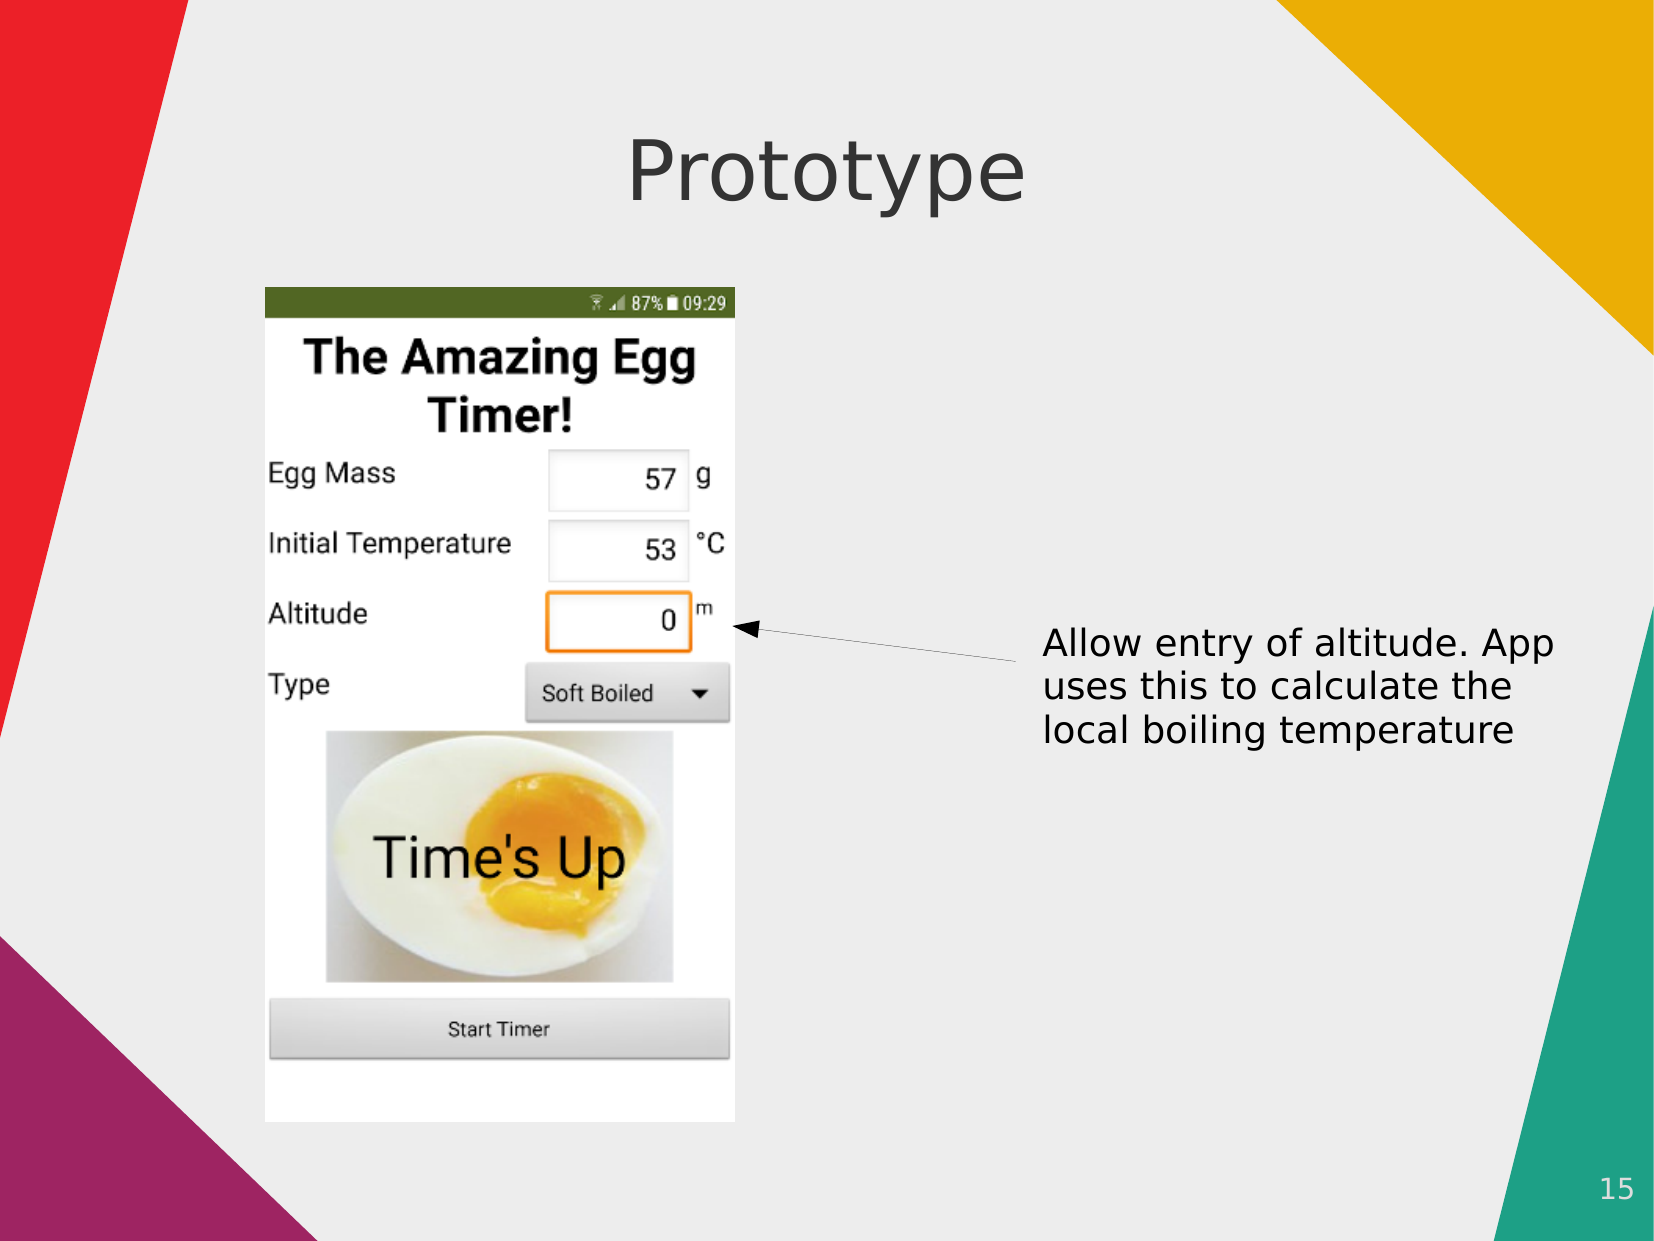

# Prototype
Allow entry of altitude. App uses this to calculate the local boiling temperature
15